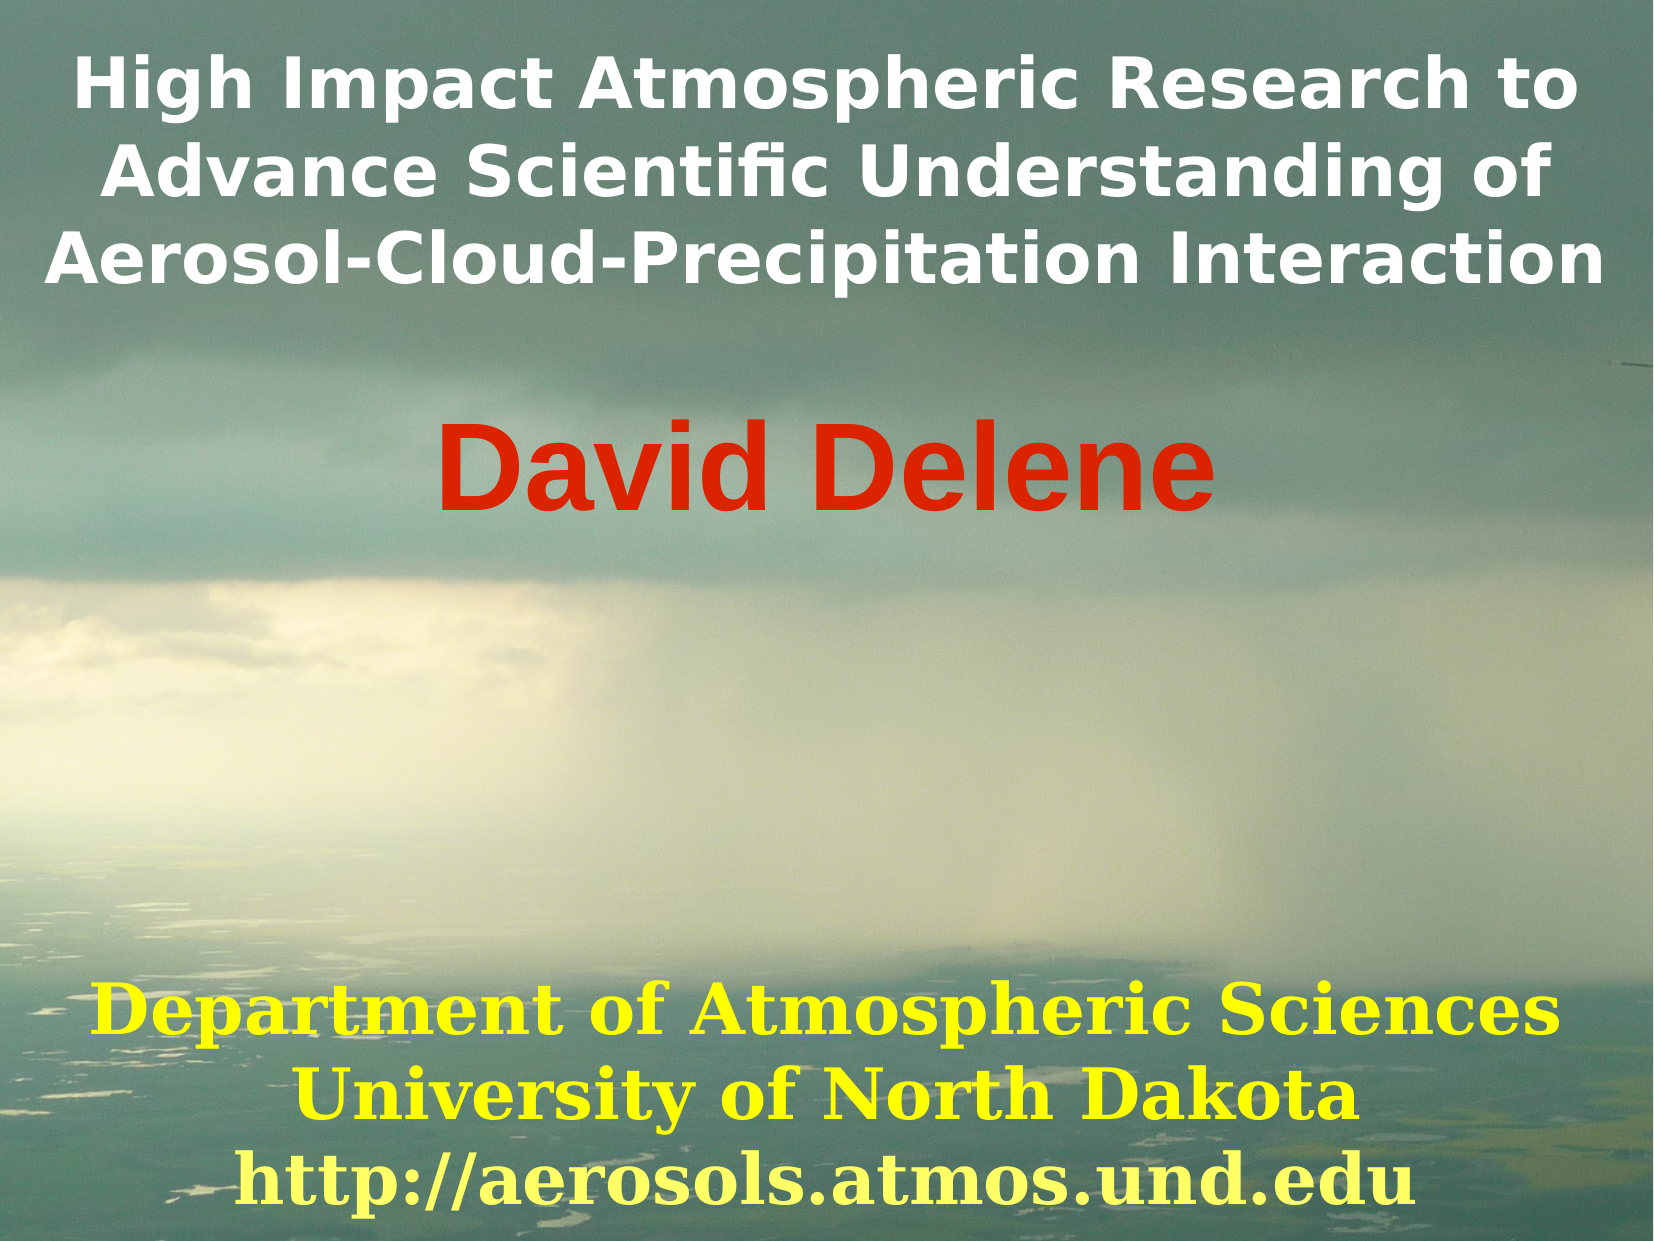

High Impact Atmospheric Research to Advance Scientific Understanding of Aerosol-Cloud-Precipitation Interaction
David Delene
Department of Atmospheric Sciences
University of North Dakota
http://aerosols.atmos.und.edu